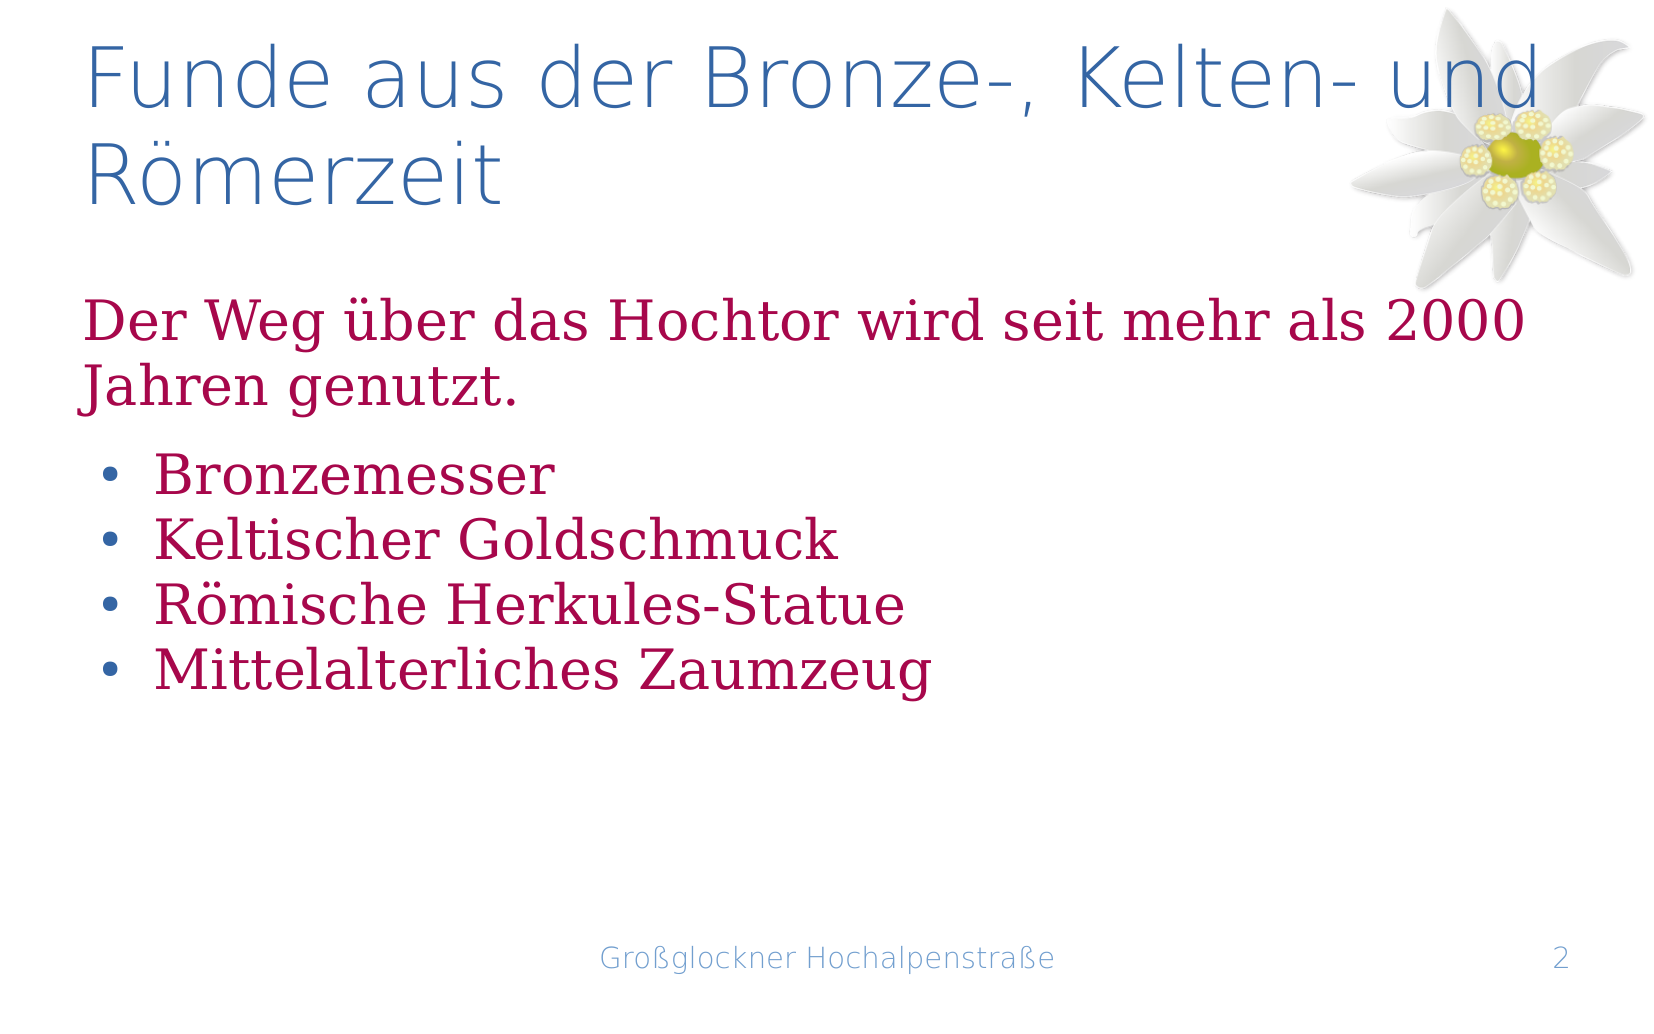

# Funde aus der Bronze-, Kelten- und Römerzeit
Der Weg über das Hochtor wird seit mehr als 2000 Jahren genutzt.
Bronzemesser
Keltischer Goldschmuck
Römische Herkules-Statue
Mittelalterliches Zaumzeug
Großglockner Hochalpenstraße
2